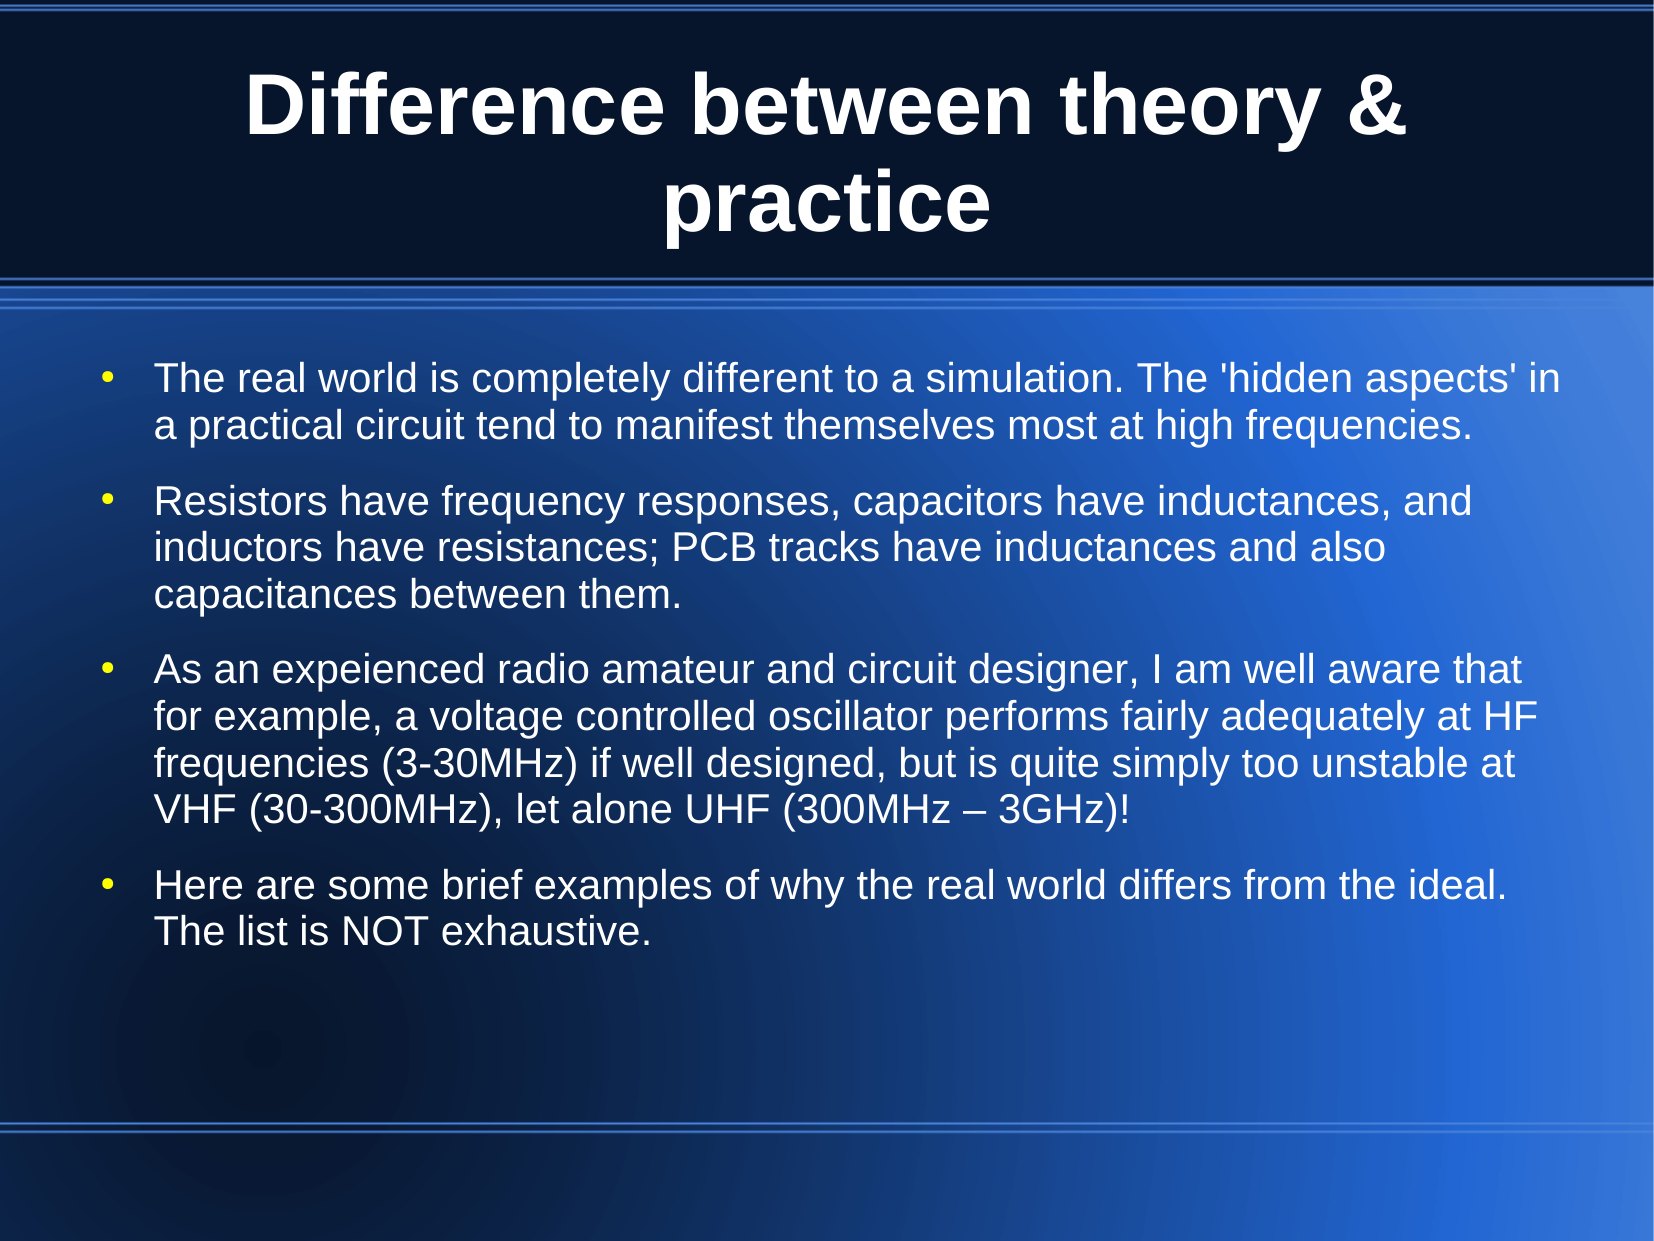

# Difference between theory & practice
The real world is completely different to a simulation. The 'hidden aspects' in a practical circuit tend to manifest themselves most at high frequencies.
Resistors have frequency responses, capacitors have inductances, and inductors have resistances; PCB tracks have inductances and also capacitances between them.
As an expeienced radio amateur and circuit designer, I am well aware that for example, a voltage controlled oscillator performs fairly adequately at HF frequencies (3-30MHz) if well designed, but is quite simply too unstable at VHF (30-300MHz), let alone UHF (300MHz – 3GHz)!
Here are some brief examples of why the real world differs from the ideal. The list is NOT exhaustive.